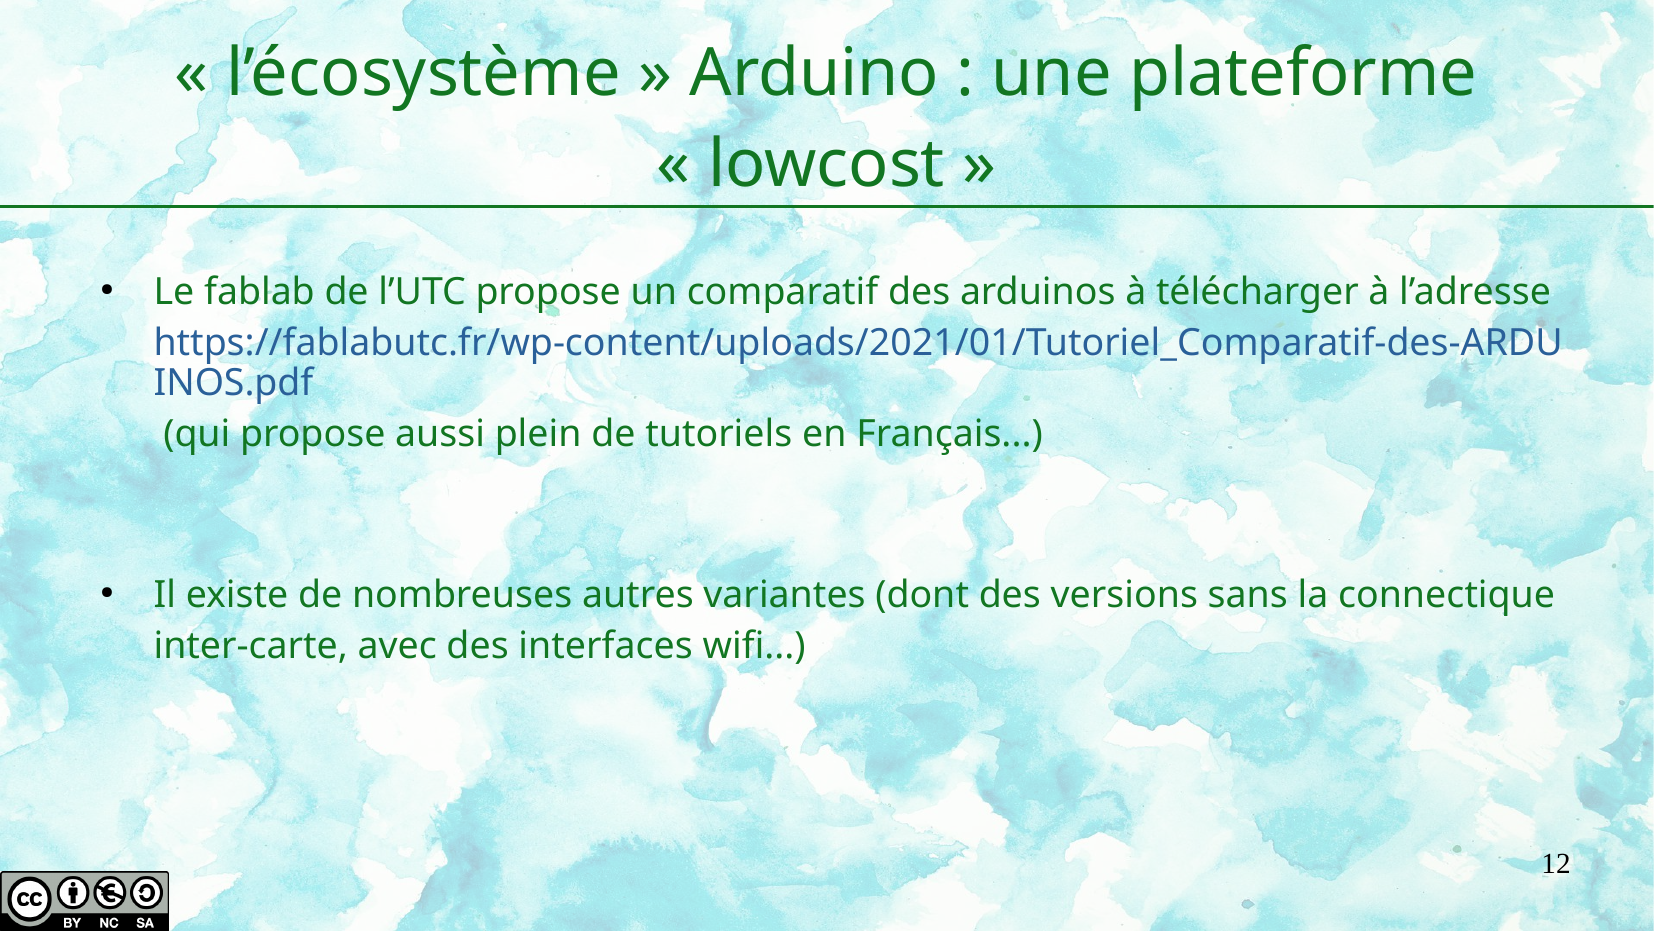

# « l’écosystème » Arduino : une plateforme « lowcost »
Le fablab de l’UTC propose un comparatif des arduinos à télécharger à l’adresse https://fablabutc.fr/wp-content/uploads/2021/01/Tutoriel_Comparatif-des-ARDUINOS.pdf (qui propose aussi plein de tutoriels en Français...)
Il existe de nombreuses autres variantes (dont des versions sans la connectique inter-carte, avec des interfaces wifi...)
12